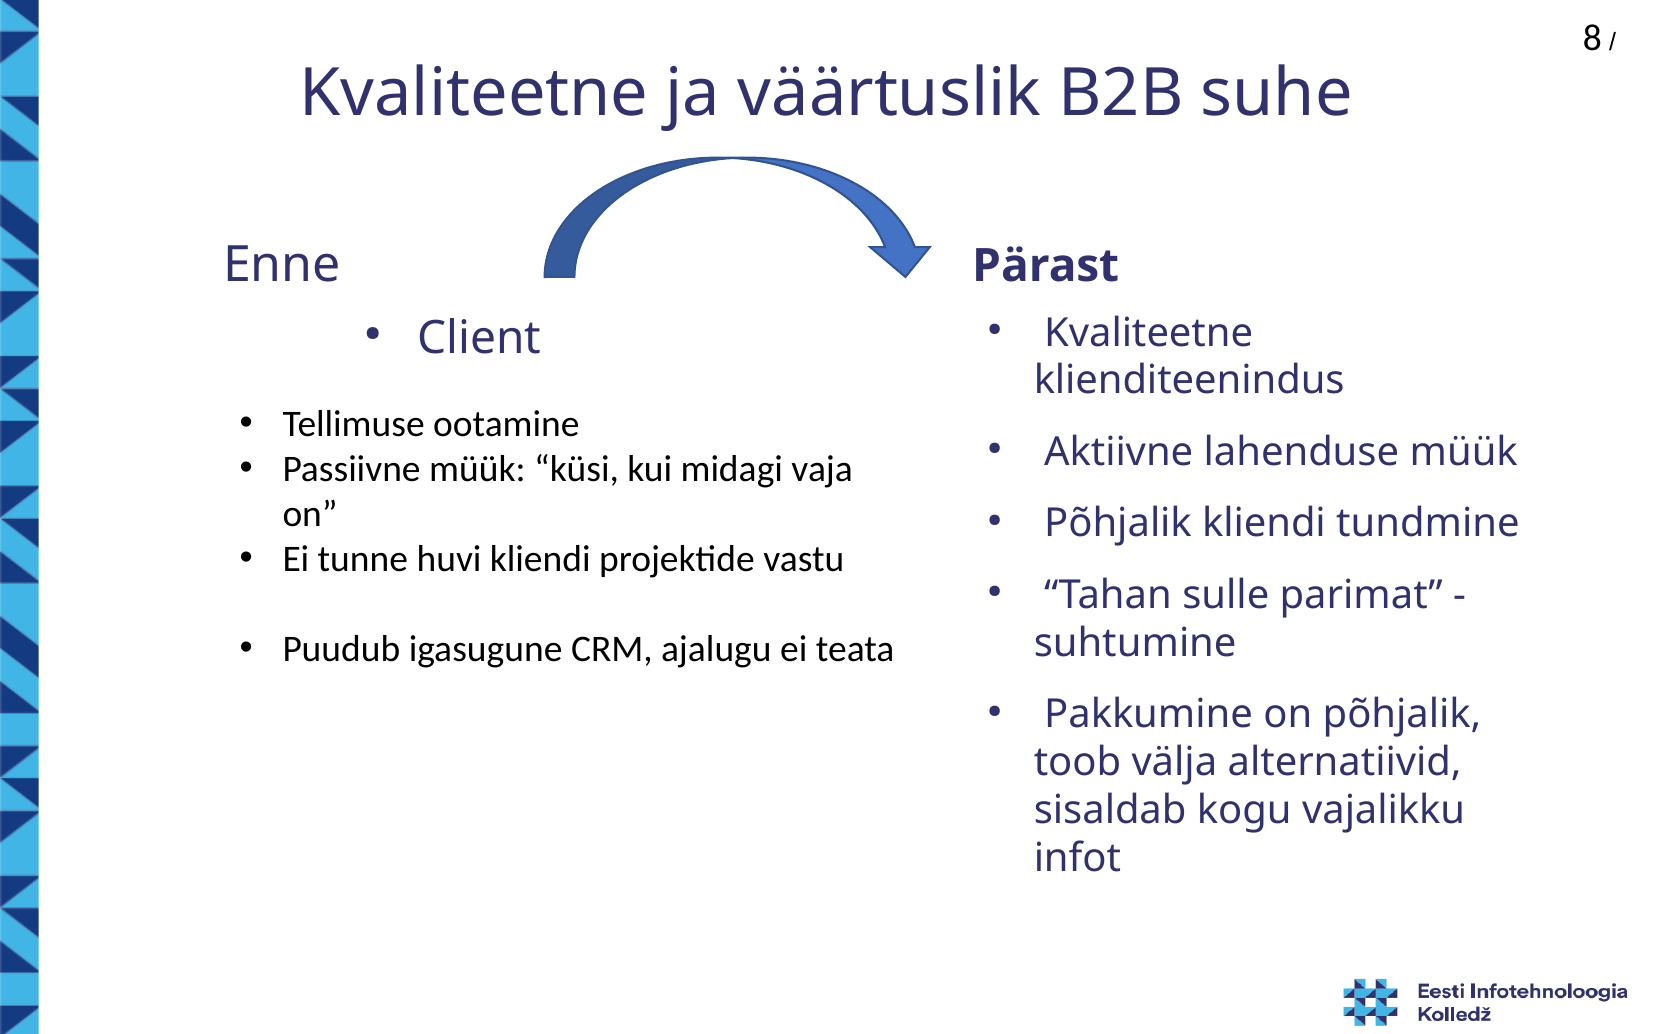

# Kvaliteetne ja väärtuslik B2B suhe
Pärast
Enne
 Kvaliteetne klienditeenindus
 Aktiivne lahenduse müük
 Põhjalik kliendi tundmine
 “Tahan sulle parimat” - suhtumine
 Pakkumine on põhjalik, toob välja alternatiivid, sisaldab kogu vajalikku infot
Client
Tellimuse ootamine
Passiivne müük: “küsi, kui midagi vaja on”
Ei tunne huvi kliendi projektide vastu
Puudub igasugune CRM, ajalugu ei teata